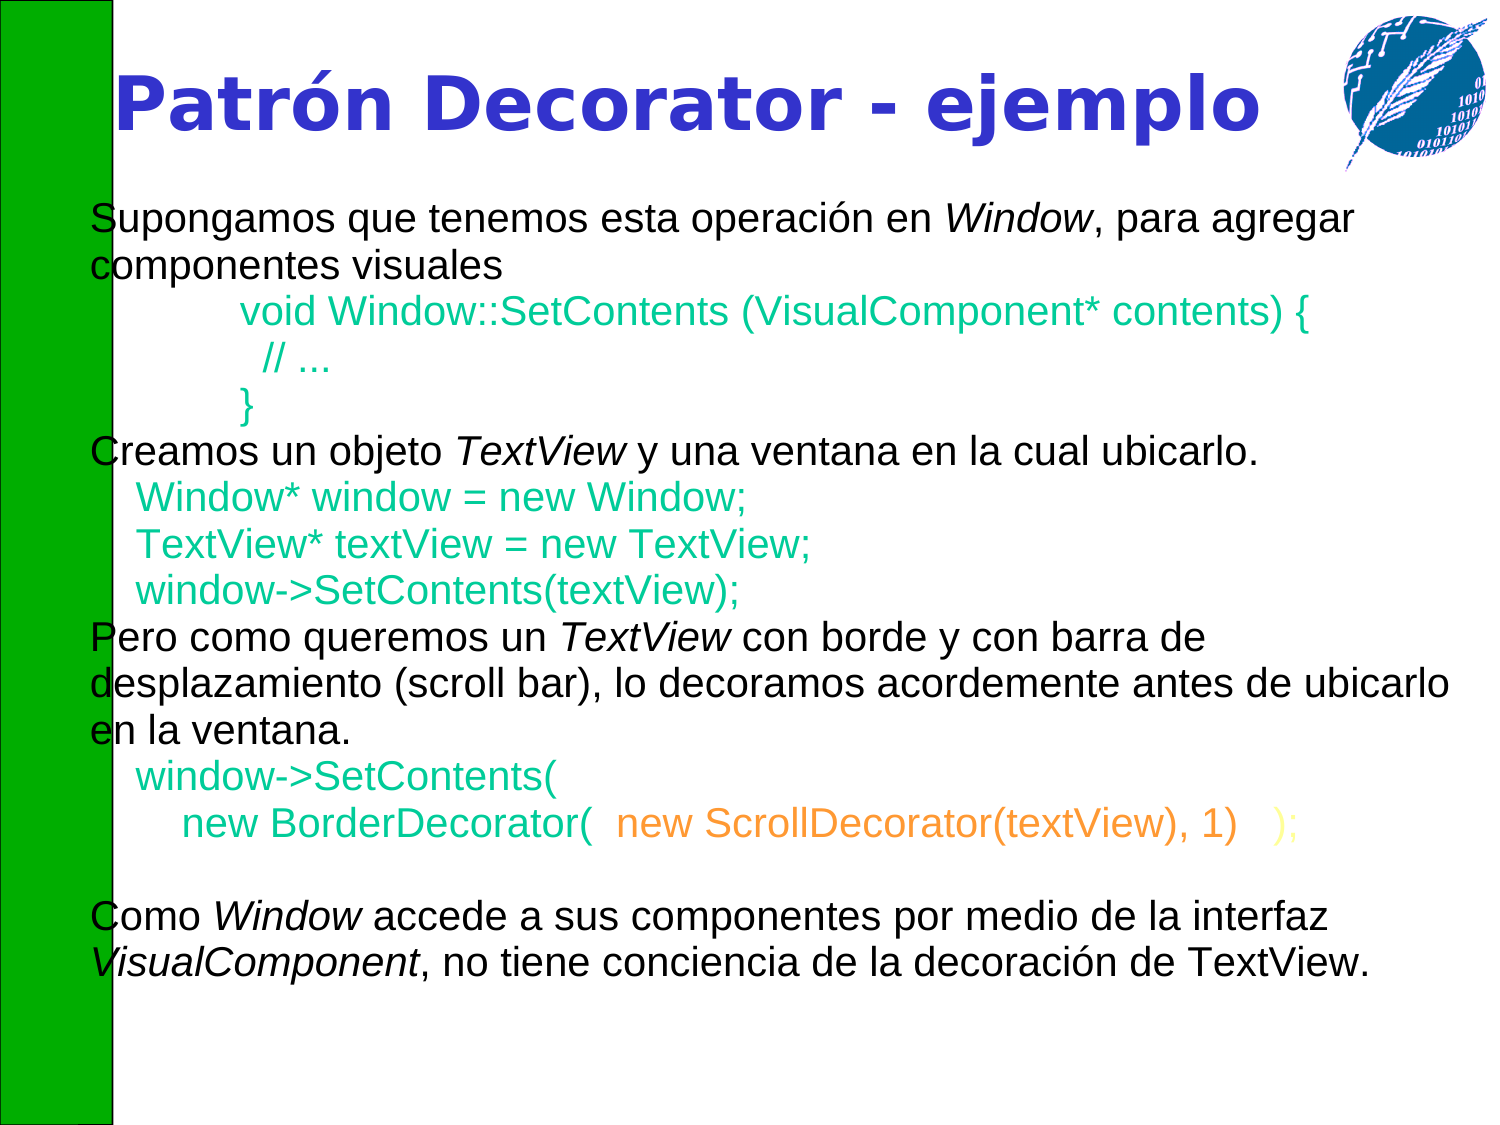

# Patrón Decorator - ejemplo
Supongamos que tenemos esta operación en Window, para agregar componentes visuales
	void Window::SetContents (VisualComponent* contents) {
 	 // ...
	}
Creamos un objeto TextView y una ventana en la cual ubicarlo.
 Window* window = new Window;
 TextView* textView = new TextView;
 window->SetContents(textView);
Pero como queremos un TextView con borde y con barra de desplazamiento (scroll bar), lo decoramos acordemente antes de ubicarlo en la ventana.
 window->SetContents(
 new BorderDecorator( new ScrollDecorator(textView), 1) );
Como Window accede a sus componentes por medio de la interfaz VisualComponent, no tiene conciencia de la decoración de TextView.